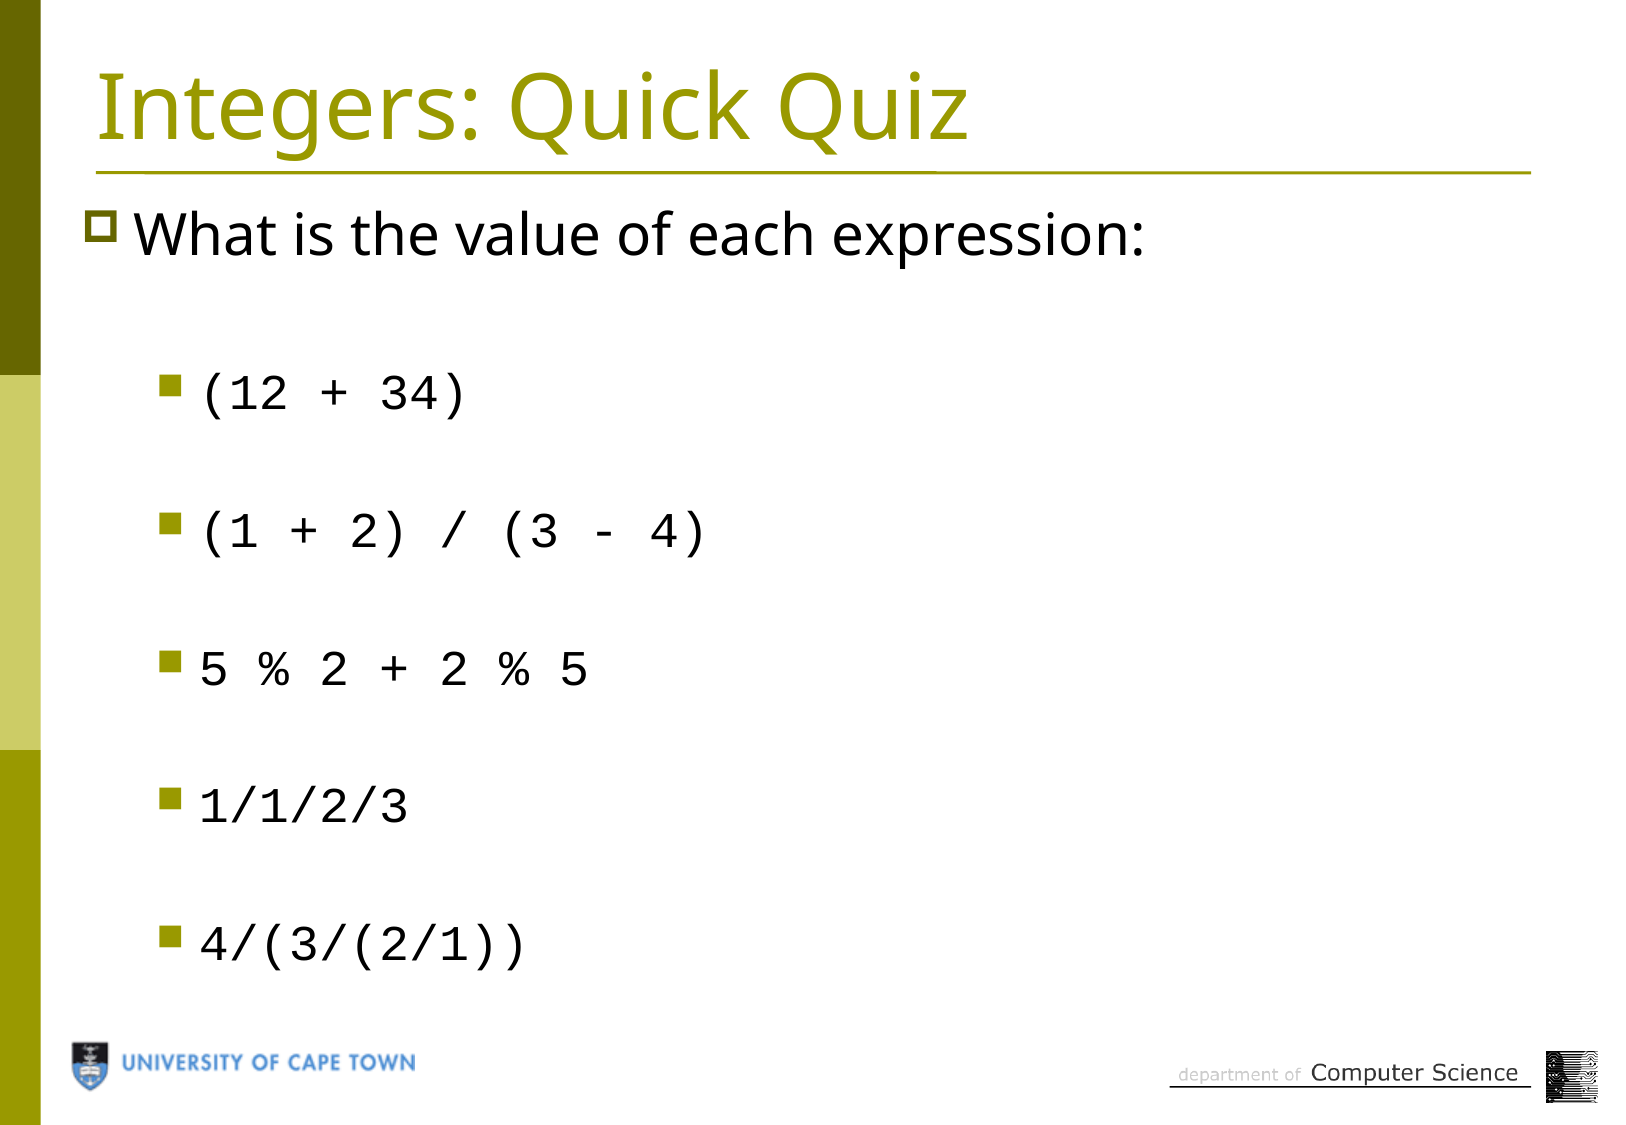

# Integers: Quick Quiz
What is the value of each expression:
(12 + 34)‏
(1 + 2) / (3 - 4)‏
5 % 2 + 2 % 5
1/1/2/3
4/(3/(2/1))‏